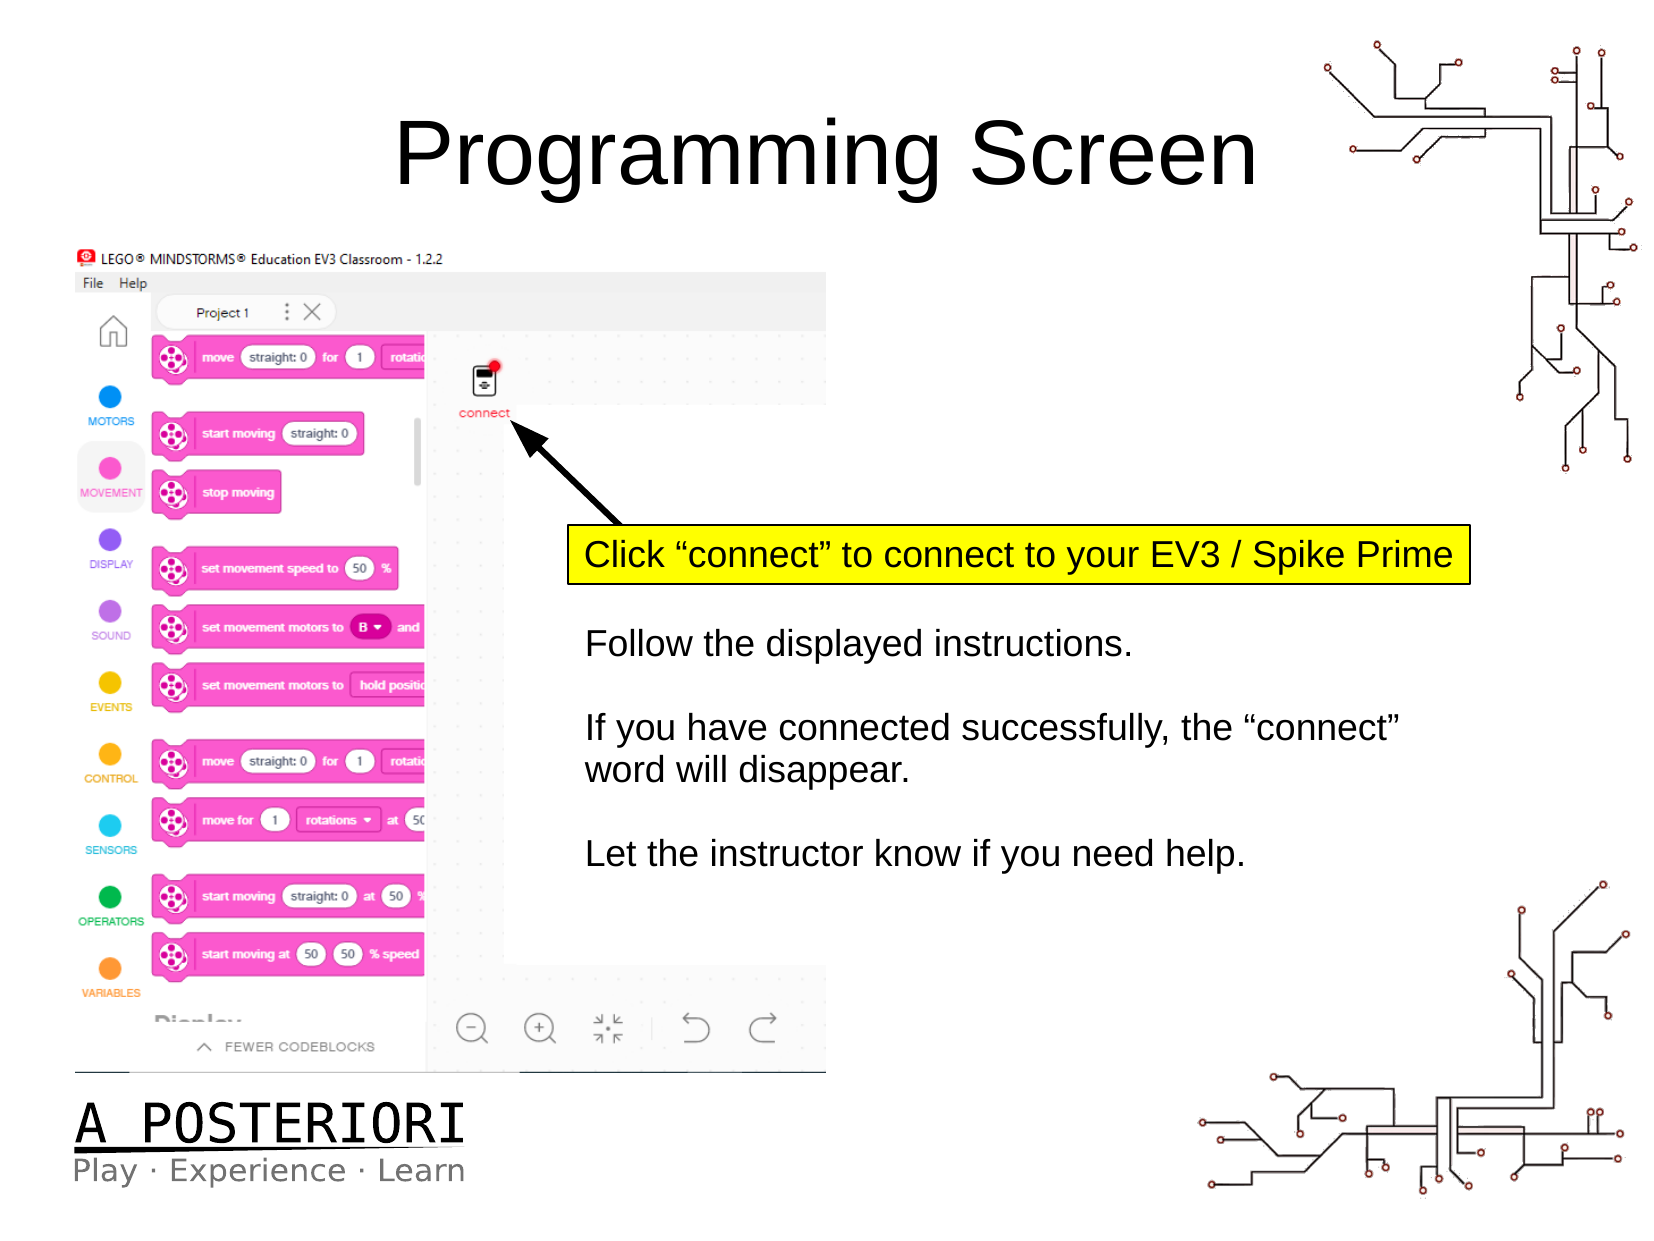

# Programming Screen
Click “connect” to connect to your EV3 / Spike Prime
Follow the displayed instructions.
If you have connected successfully, the “connect” word will disappear.
Let the instructor know if you need help.